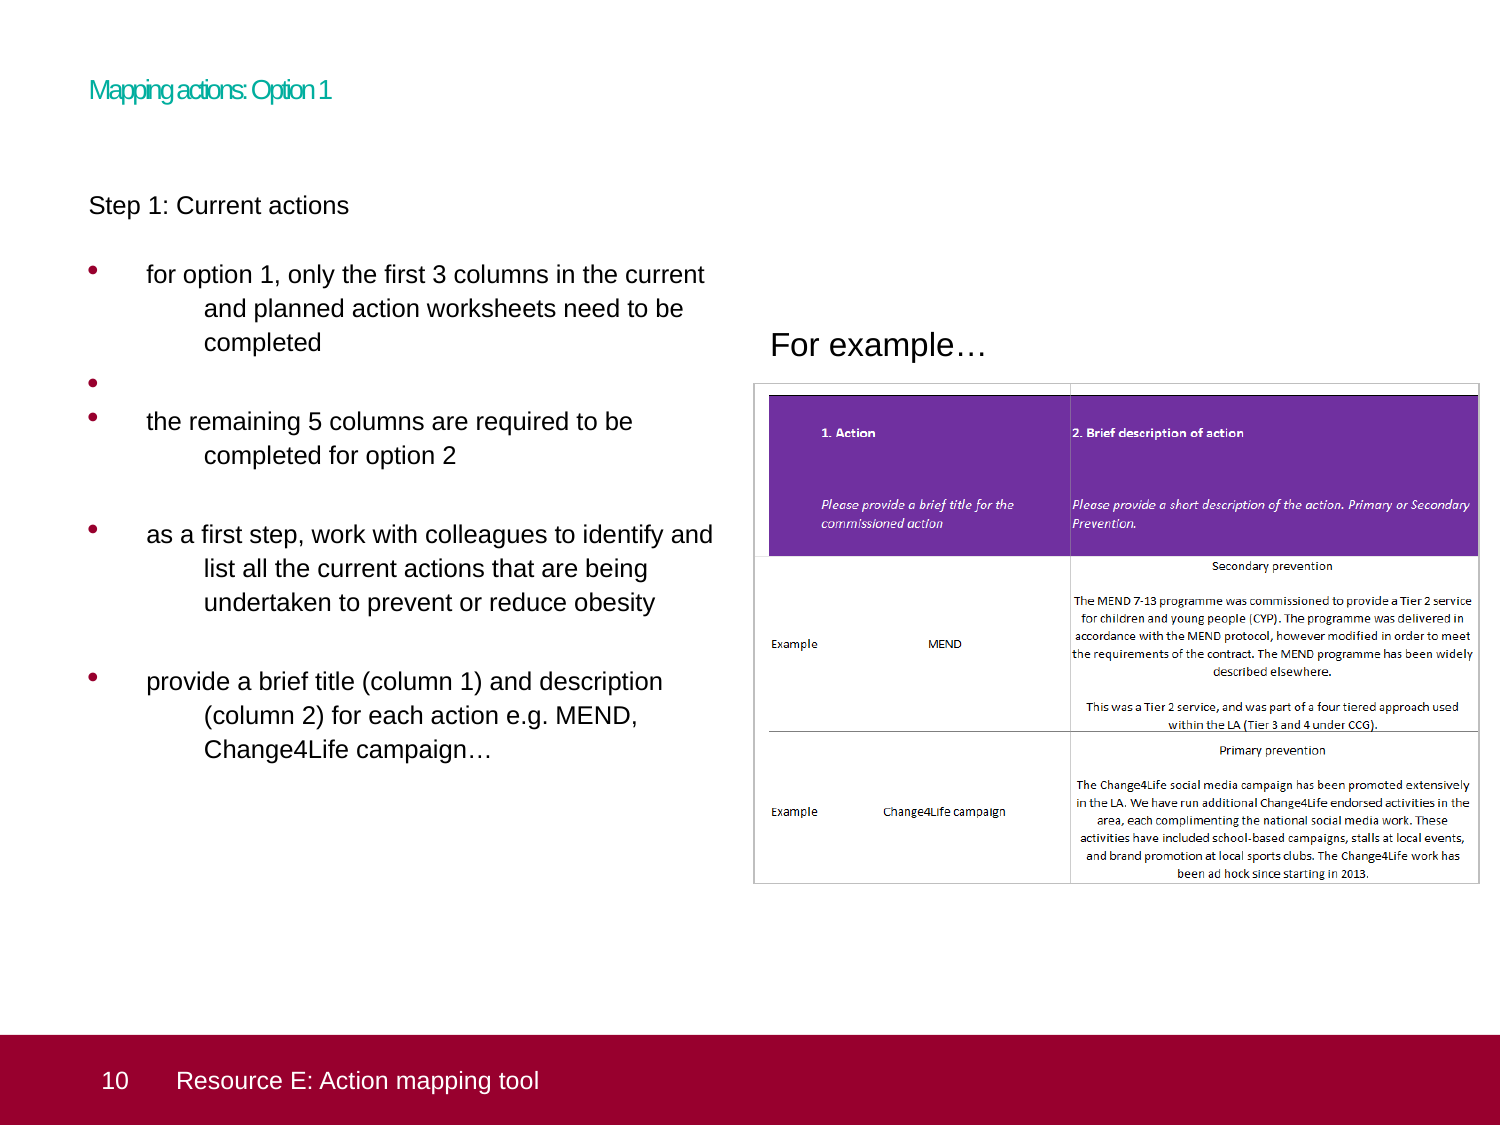

# Mapping actions: Option 1
Step 1: Current actions
for option 1, only the first 3 columns in the current and planned action worksheets need to be completed
the remaining 5 columns are required to be completed for option 2
as a first step, work with colleagues to identify and list all the current actions that are being undertaken to prevent or reduce obesity
provide a brief title (column 1) and description (column 2) for each action e.g. MEND, Change4Life campaign…
For example…
 10
Resource E: Action mapping tool